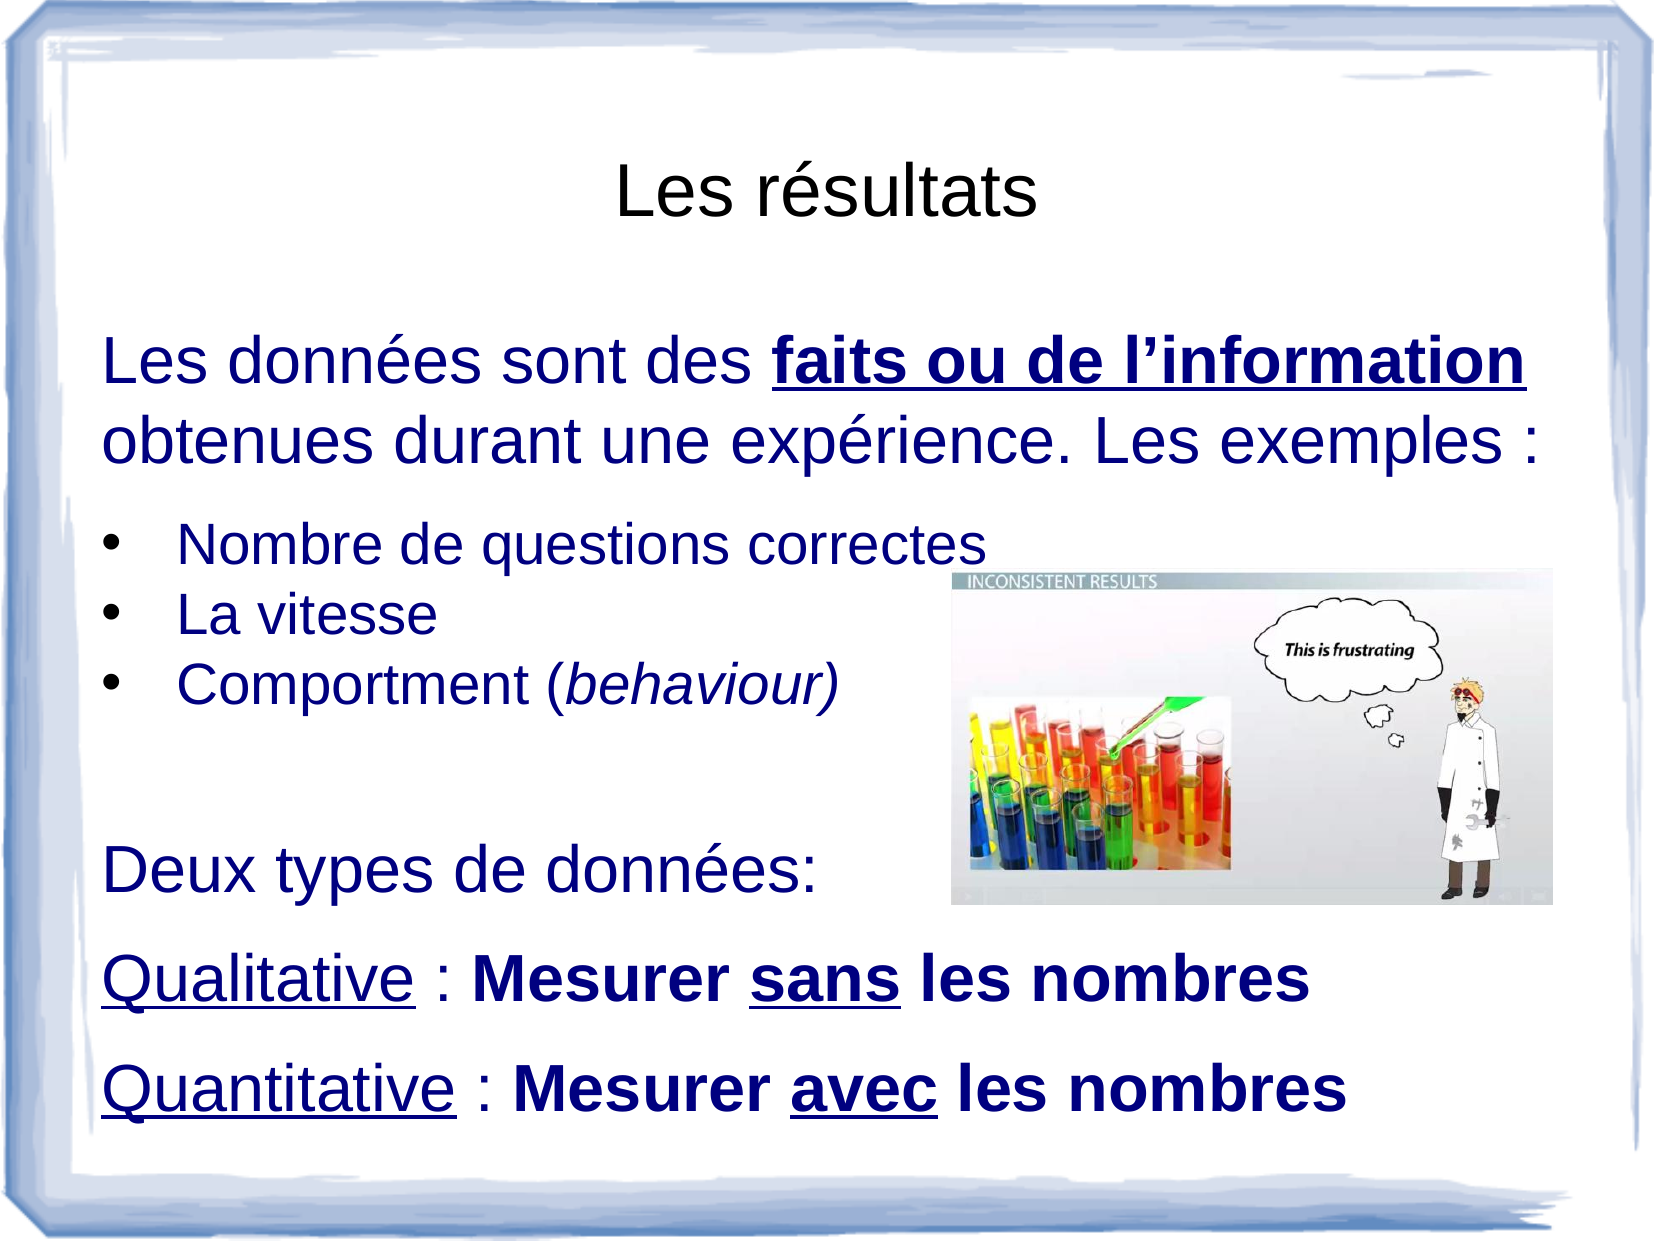

# Les résultats
Les données sont des faits ou de l’information obtenues durant une expérience. Les exemples :
Nombre de questions correctes
La vitesse
Comportment (behaviour)
Deux types de données:
Qualitative : Mesurer sans les nombres
Quantitative : Mesurer avec les nombres